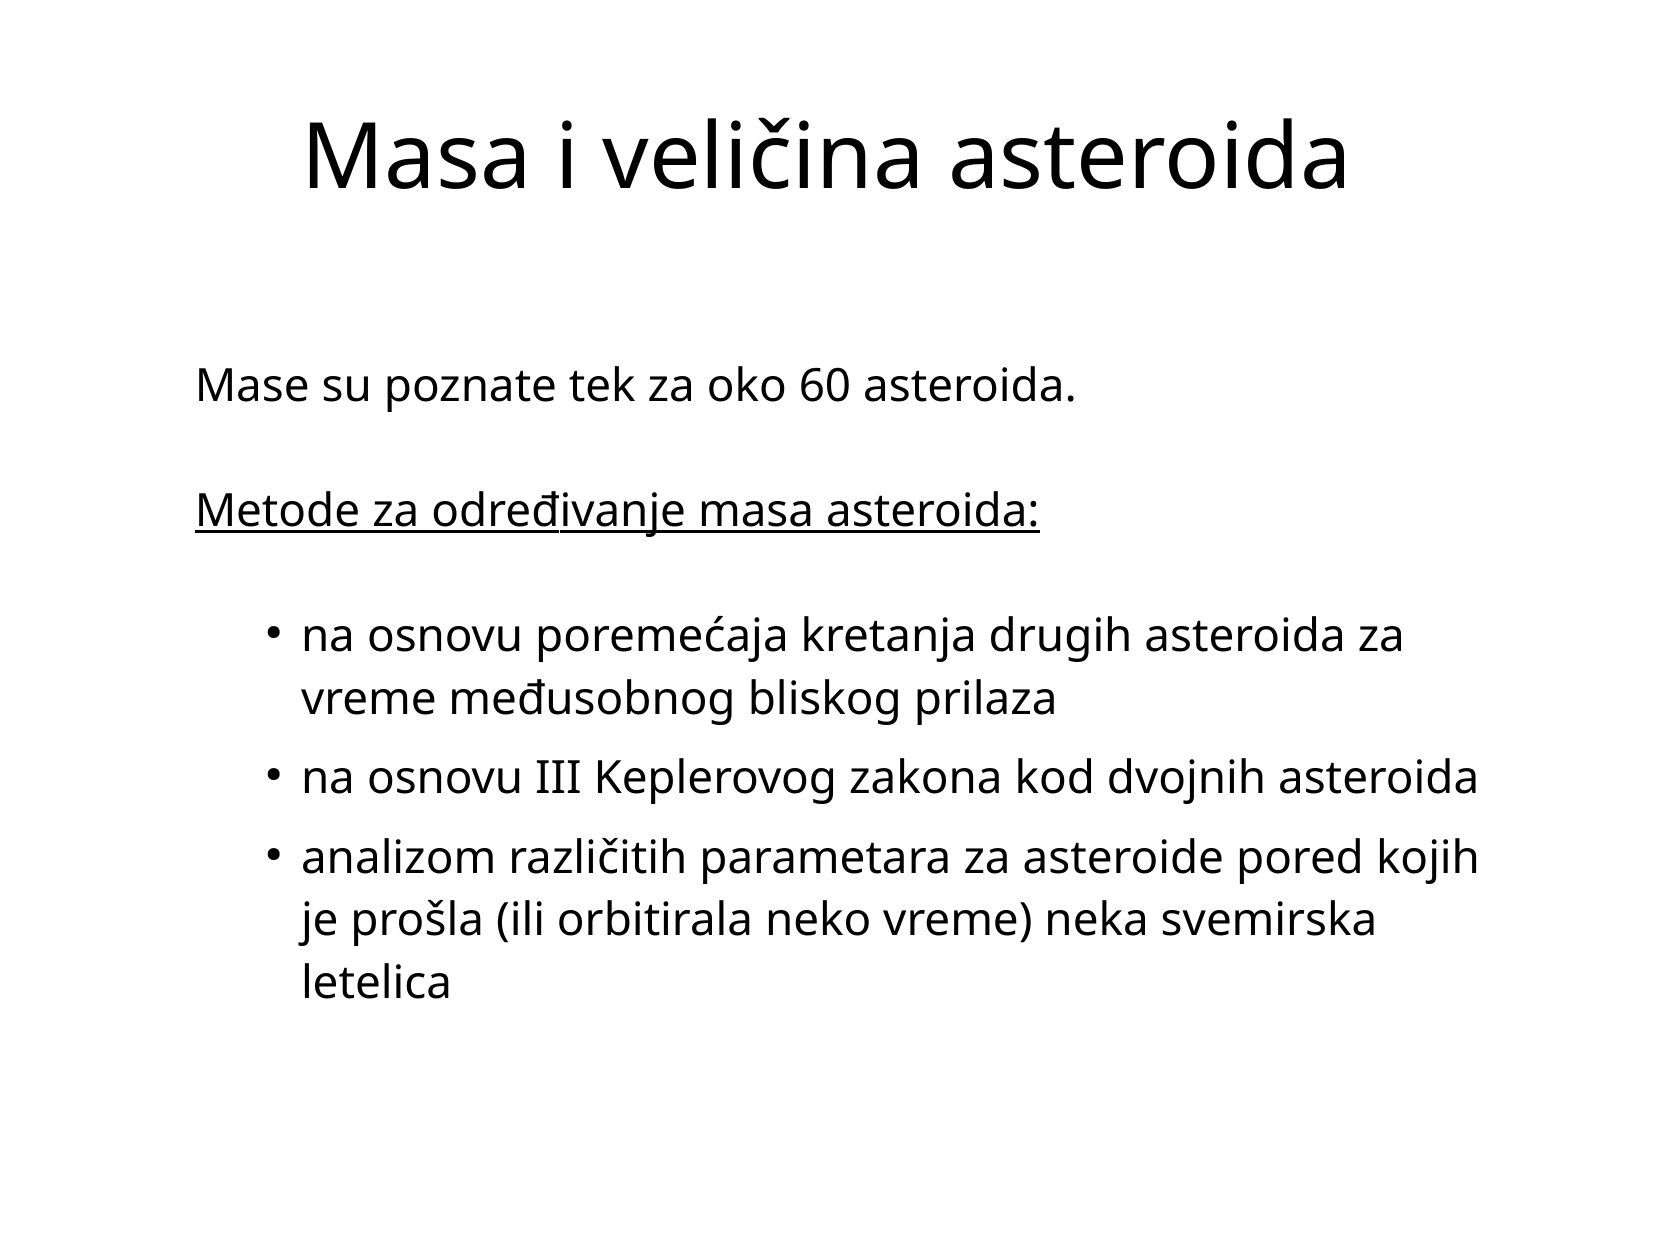

# Masa i veličina asteroida
Mase su poznate tek za oko 60 asteroida.
Metode za određivanje masa asteroida:
na osnovu poremećaja kretanja drugih asteroida za vreme međusobnog bliskog prilaza
na osnovu III Keplerovog zakona kod dvojnih asteroida
analizom različitih parametara za asteroide pored kojih je prošla (ili orbitirala neko vreme) neka svemirska letelica